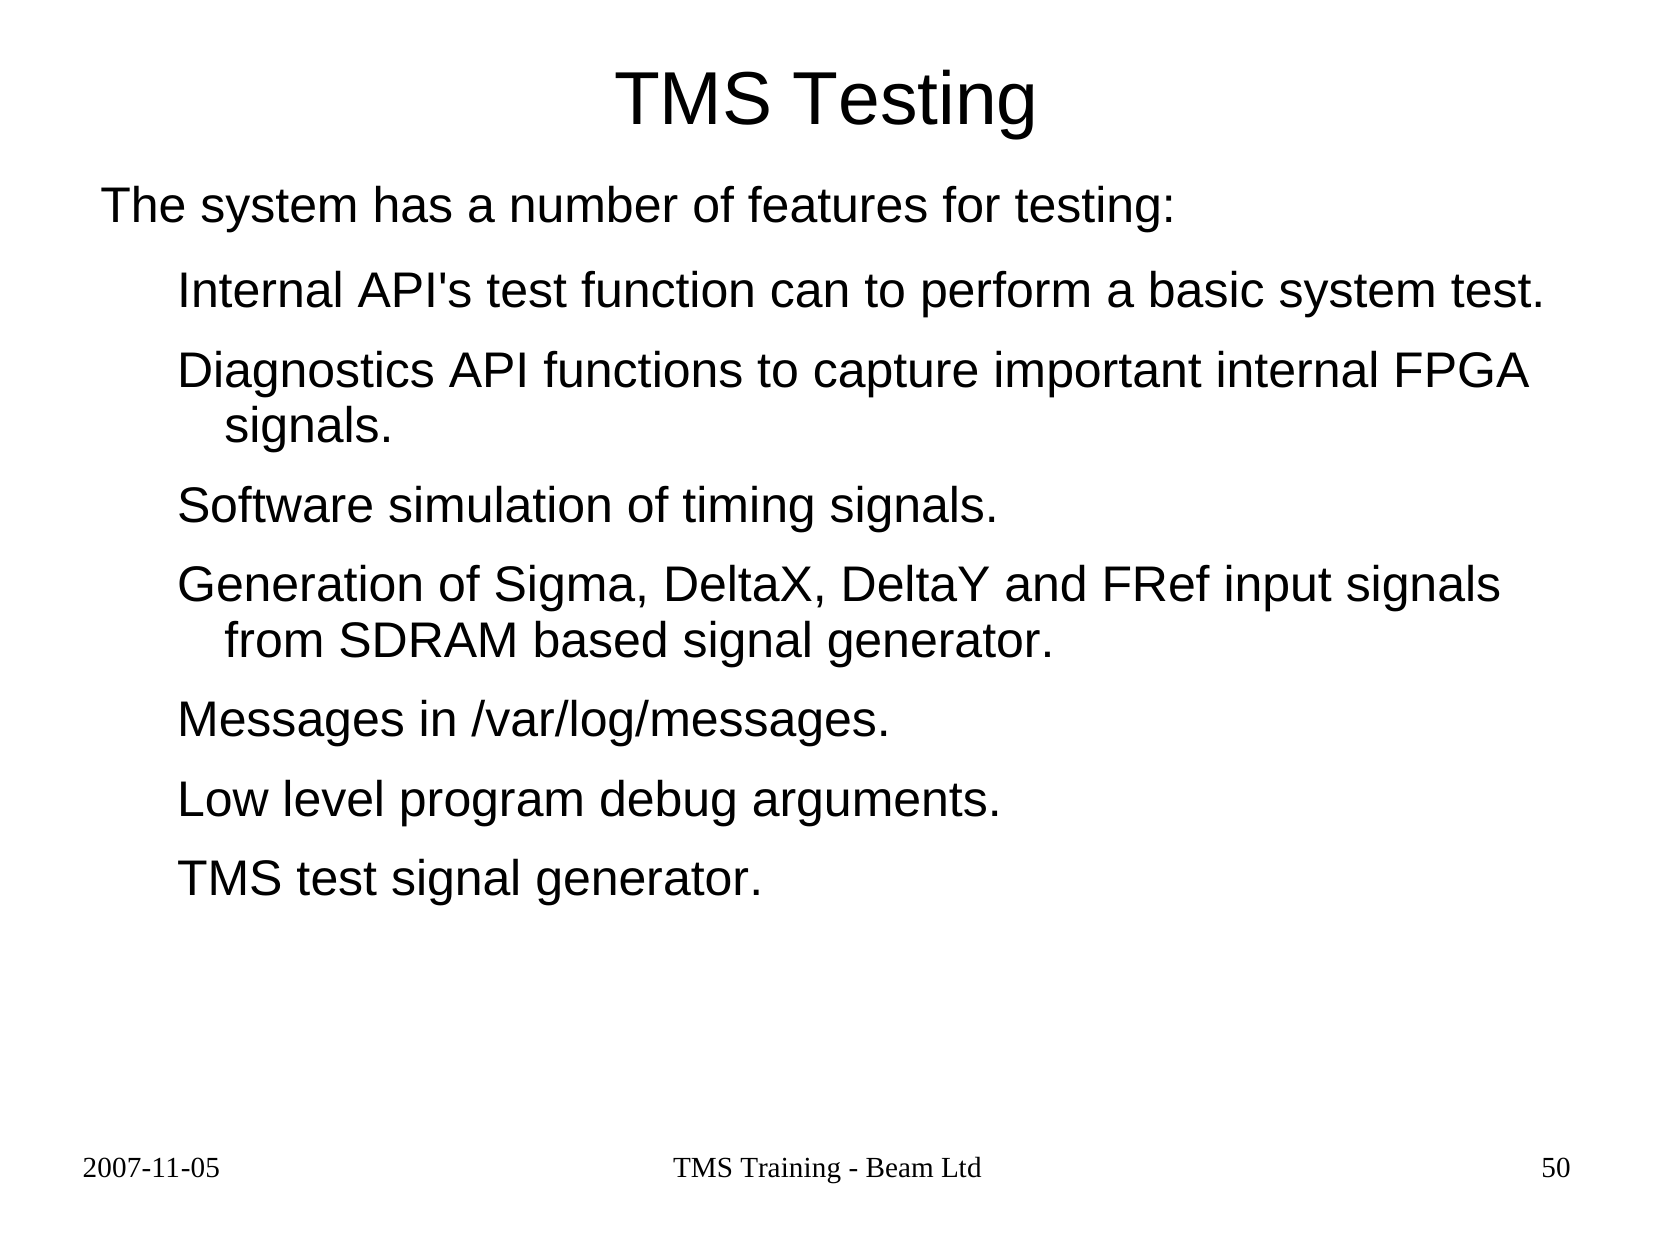

# TMS Testing
The system has a number of features for testing:
Internal API's test function can to perform a basic system test.
Diagnostics API functions to capture important internal FPGA signals.
Software simulation of timing signals.
Generation of Sigma, DeltaX, DeltaY and FRef input signals from SDRAM based signal generator.
Messages in /var/log/messages.
Low level program debug arguments.
TMS test signal generator.
50